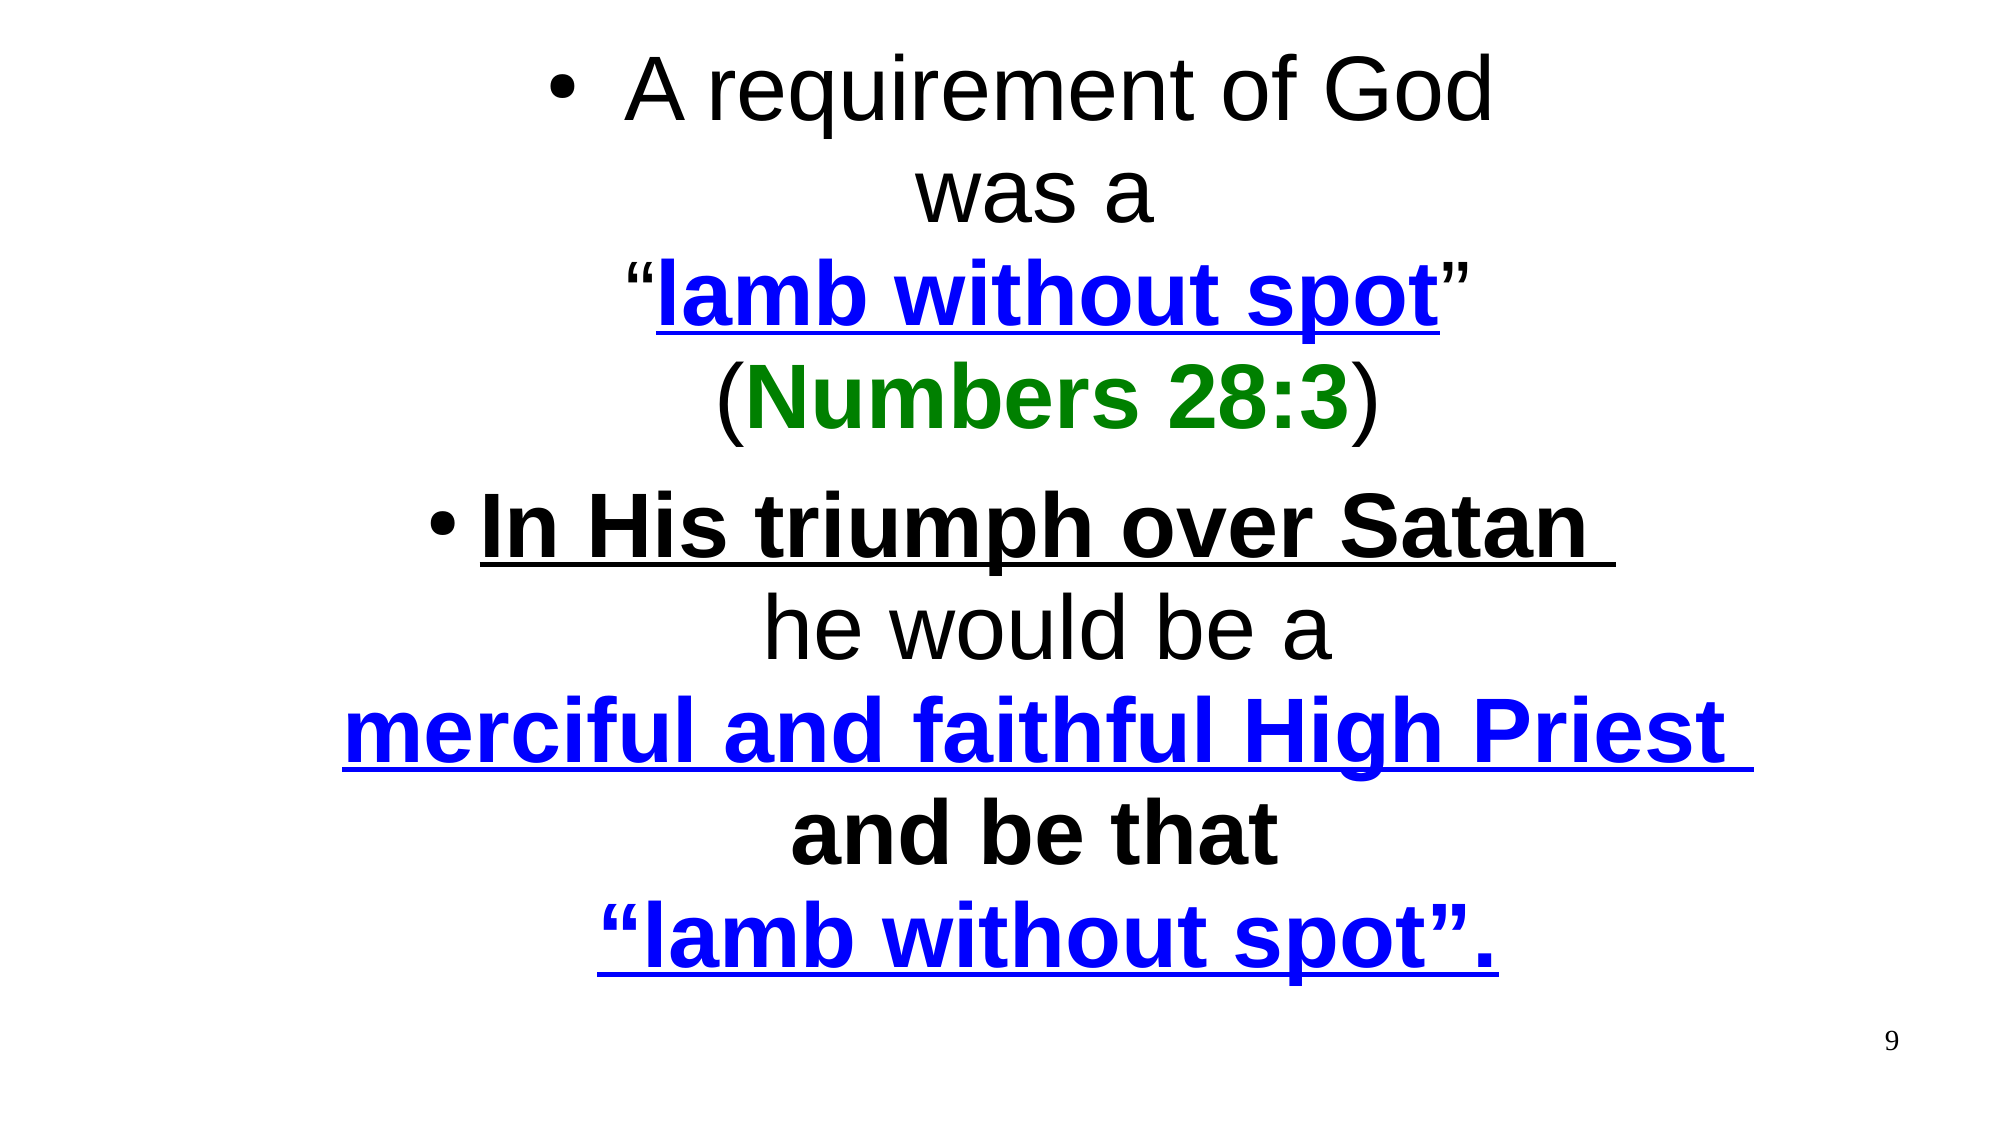

# A requirement of God was a “lamb without spot” (Numbers 28:3)
In His triumph over Satan
he would be a
merciful and faithful High Priest
and be that
“lamb without spot”.
9